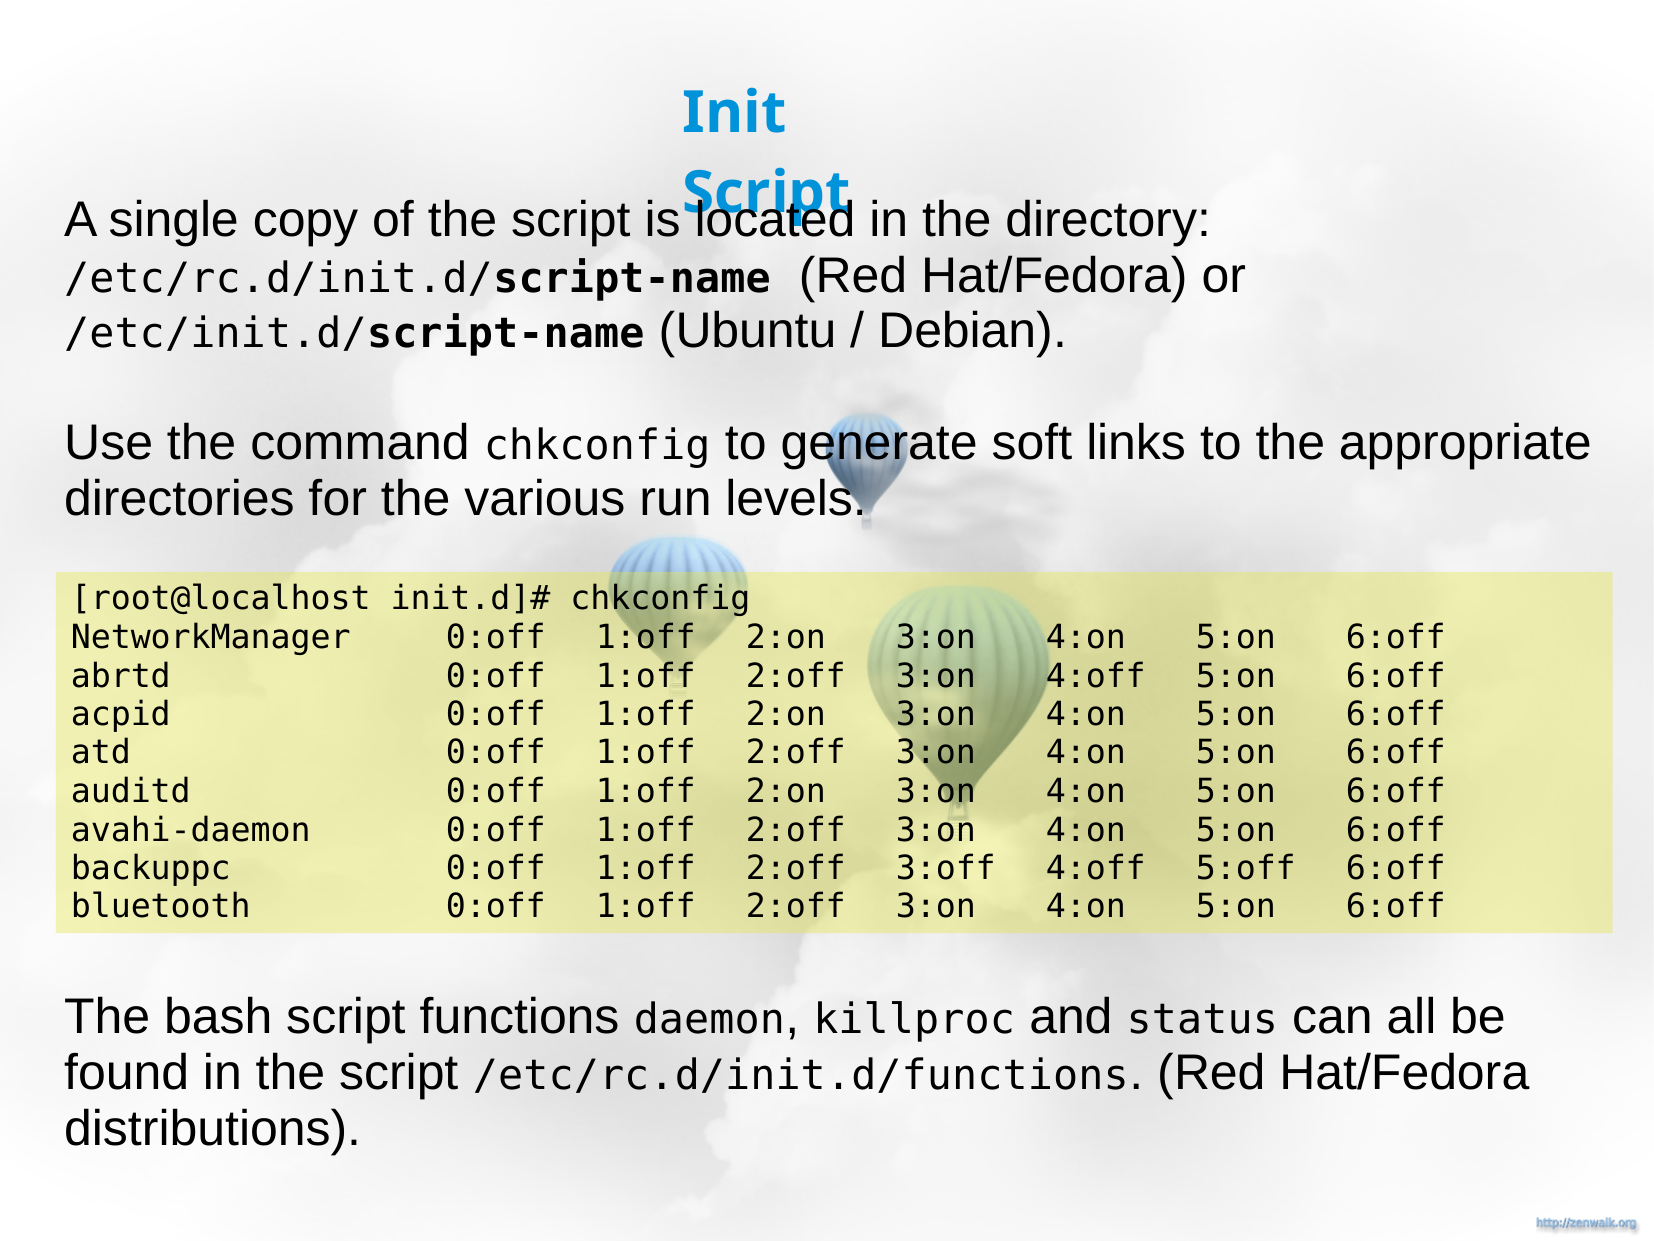

Init Script
A single copy of the script is located in the directory: /etc/rc.d/init.d/script-name (Red Hat/Fedora) or /etc/init.d/script-name (Ubuntu / Debian).
Use the command chkconfig to generate soft links to the appropriate directories for the various run levels.
[root@localhost init.d]# chkconfig
NetworkManager 	0:off	1:off	2:on	3:on	4:on	5:on	6:off
abrtd 	0:off	1:off	2:off	3:on	4:off	5:on	6:off
acpid 	0:off	1:off	2:on	3:on	4:on	5:on	6:off
atd 	0:off	1:off	2:off	3:on	4:on	5:on	6:off
auditd 	0:off	1:off	2:on	3:on	4:on	5:on	6:off
avahi-daemon 	0:off	1:off	2:off	3:on	4:on	5:on	6:off
backuppc 	0:off	1:off	2:off	3:off	4:off	5:off	6:off
bluetooth 	0:off	1:off	2:off	3:on	4:on	5:on	6:off
The bash script functions daemon, killproc and status can all be found in the script /etc/rc.d/init.d/functions. (Red Hat/Fedora distributions).